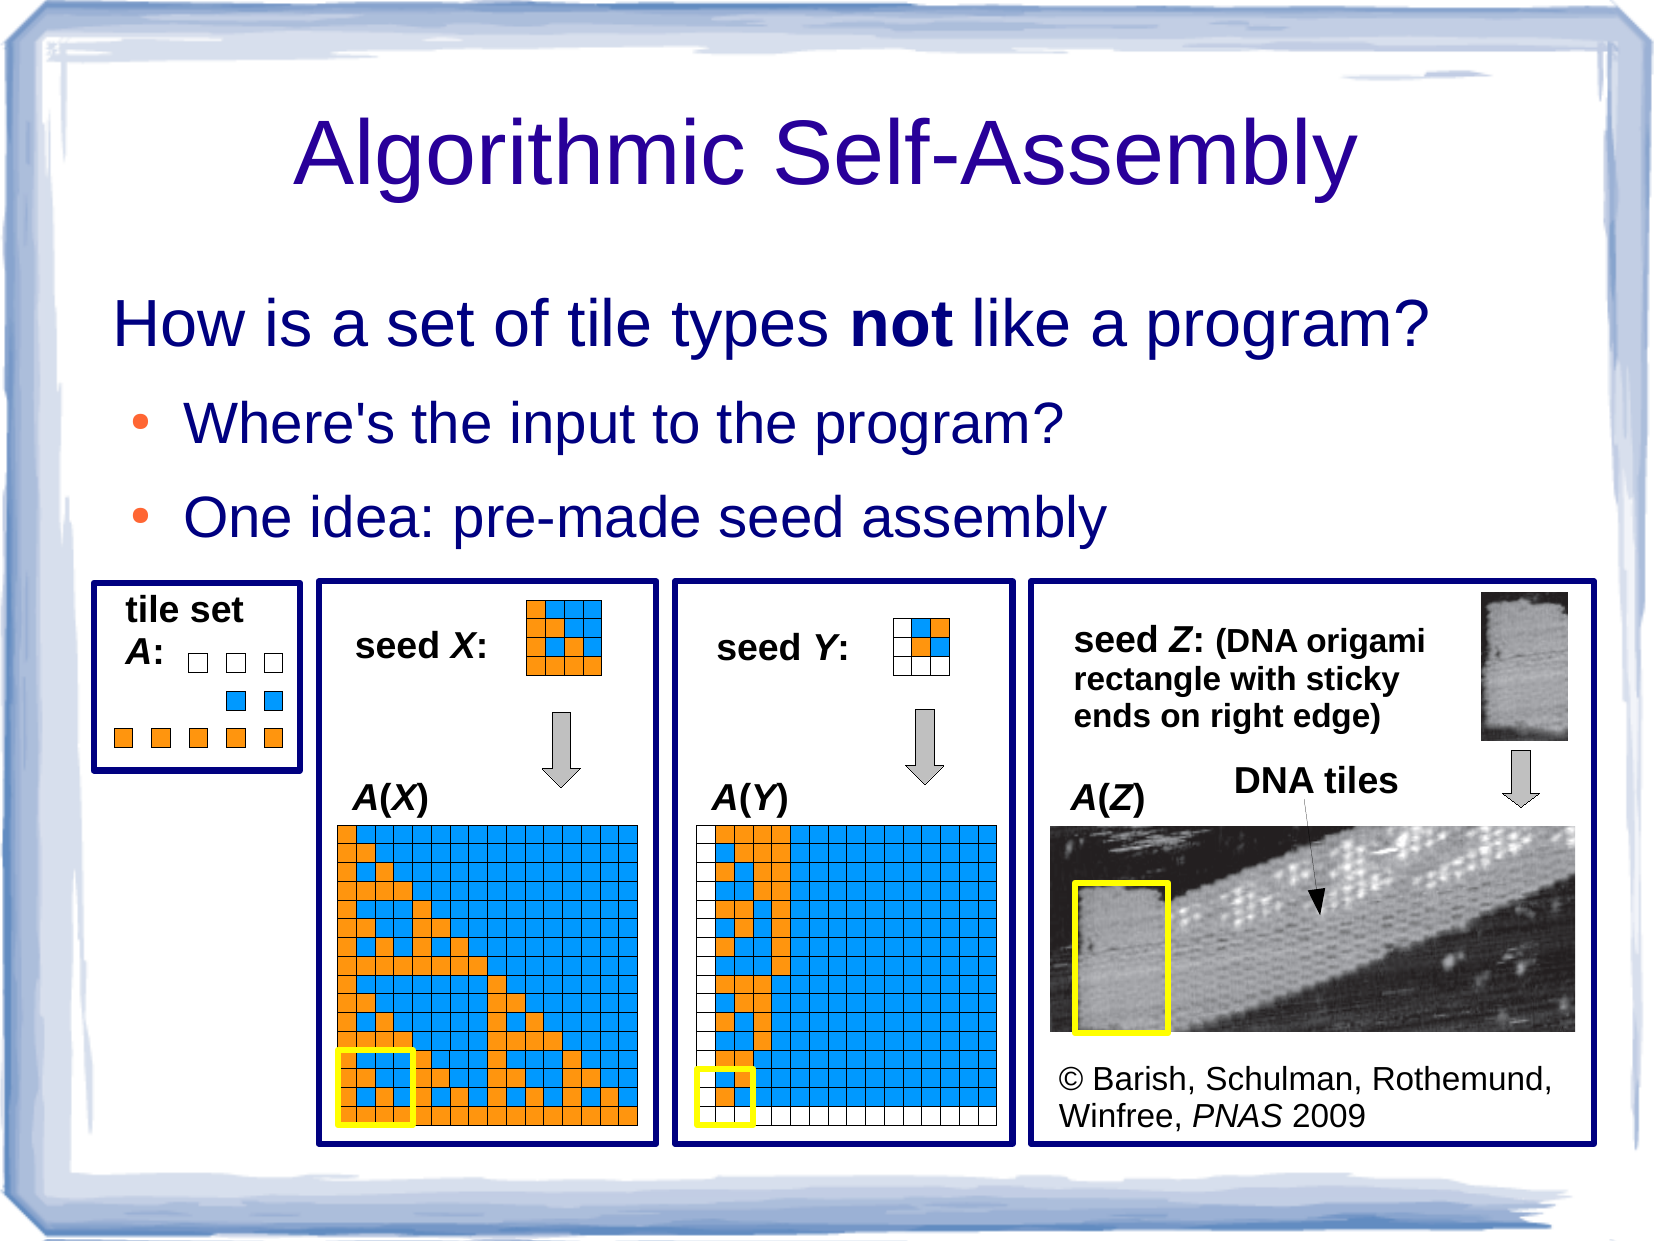

# Algorithmic Self-Assembly
How is a set of tile types not like a program?
Where's the input to the program?
One idea: pre-made seed assembly
tile set A:
seed X:
A(X)
seed Y:
A(Y)
seed Z: (DNA origami rectangle with sticky ends on right edge)
DNA tiles
A(Z)
© Barish, Schulman, Rothemund, Winfree, PNAS 2009